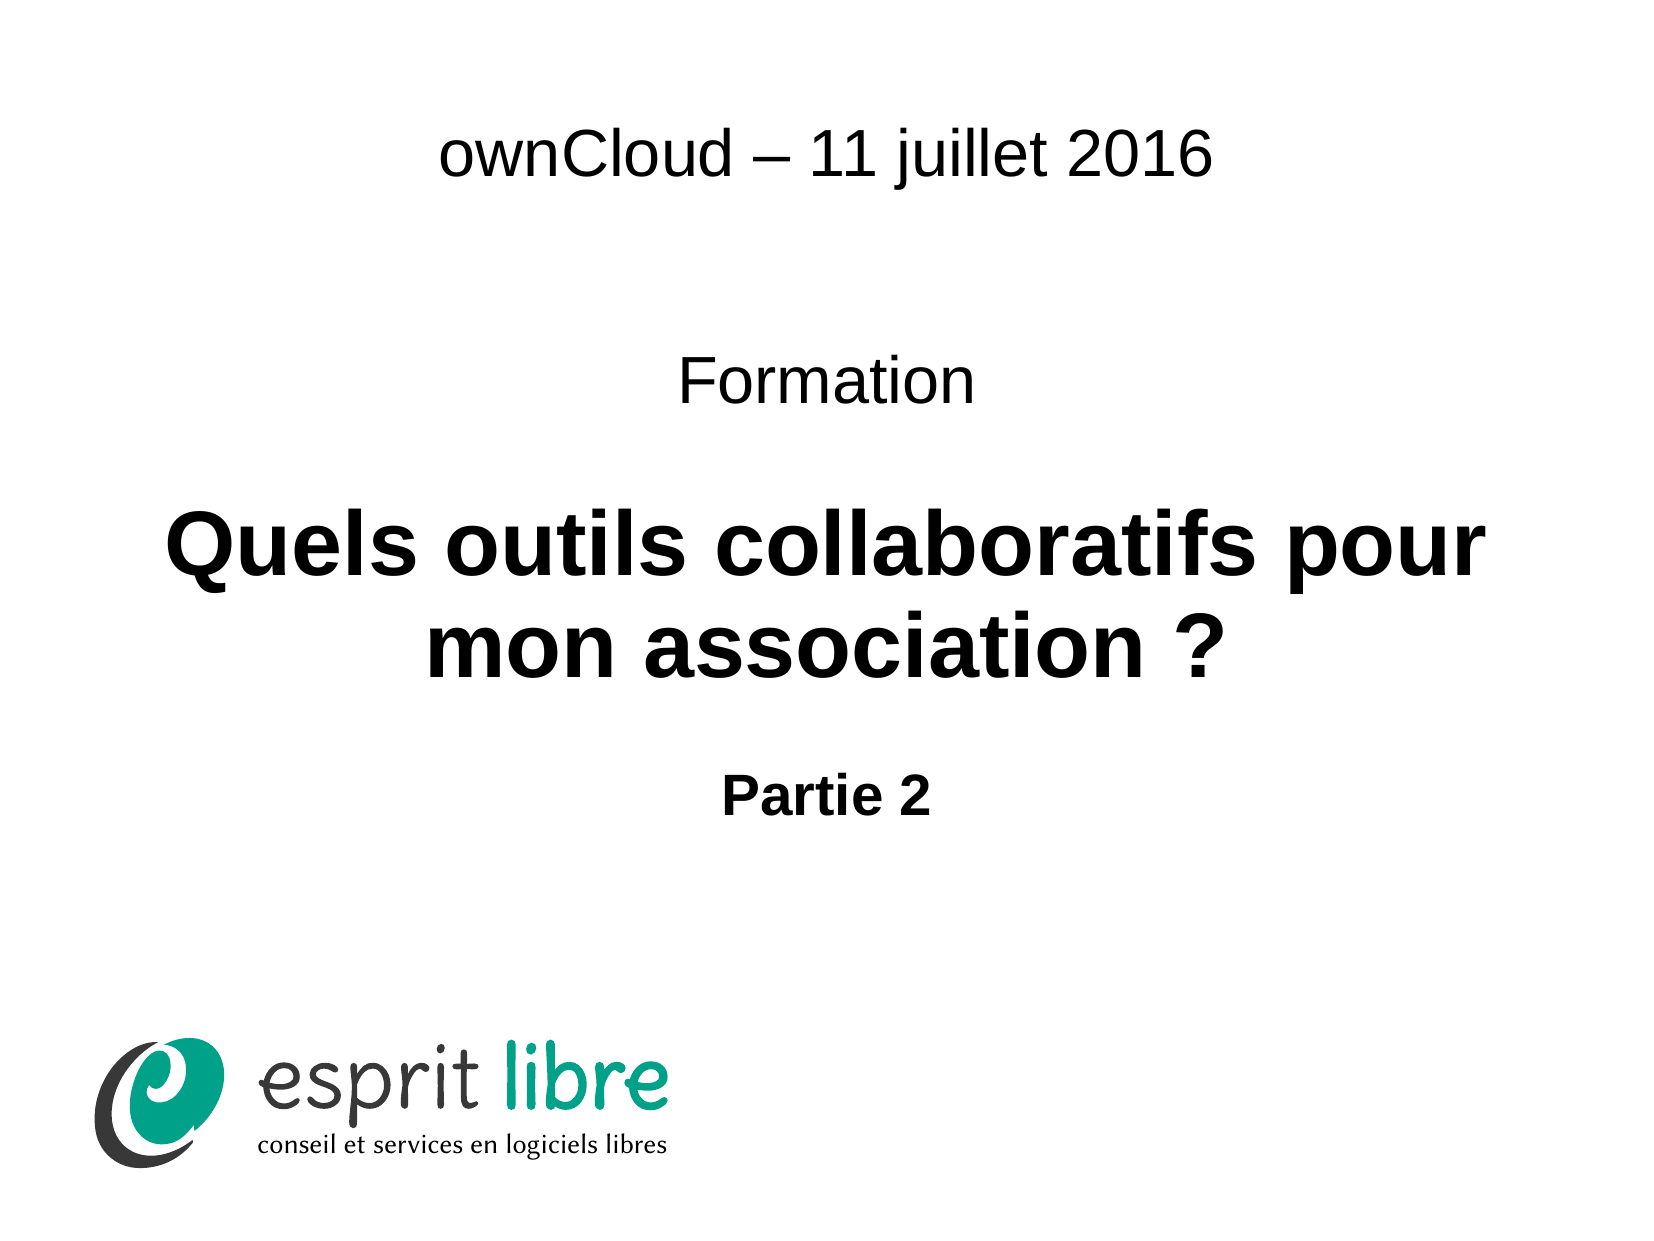

# ownCloud – 11 juillet 2016
Formation
Quels outils collaboratifs pour mon association ?
Partie 2